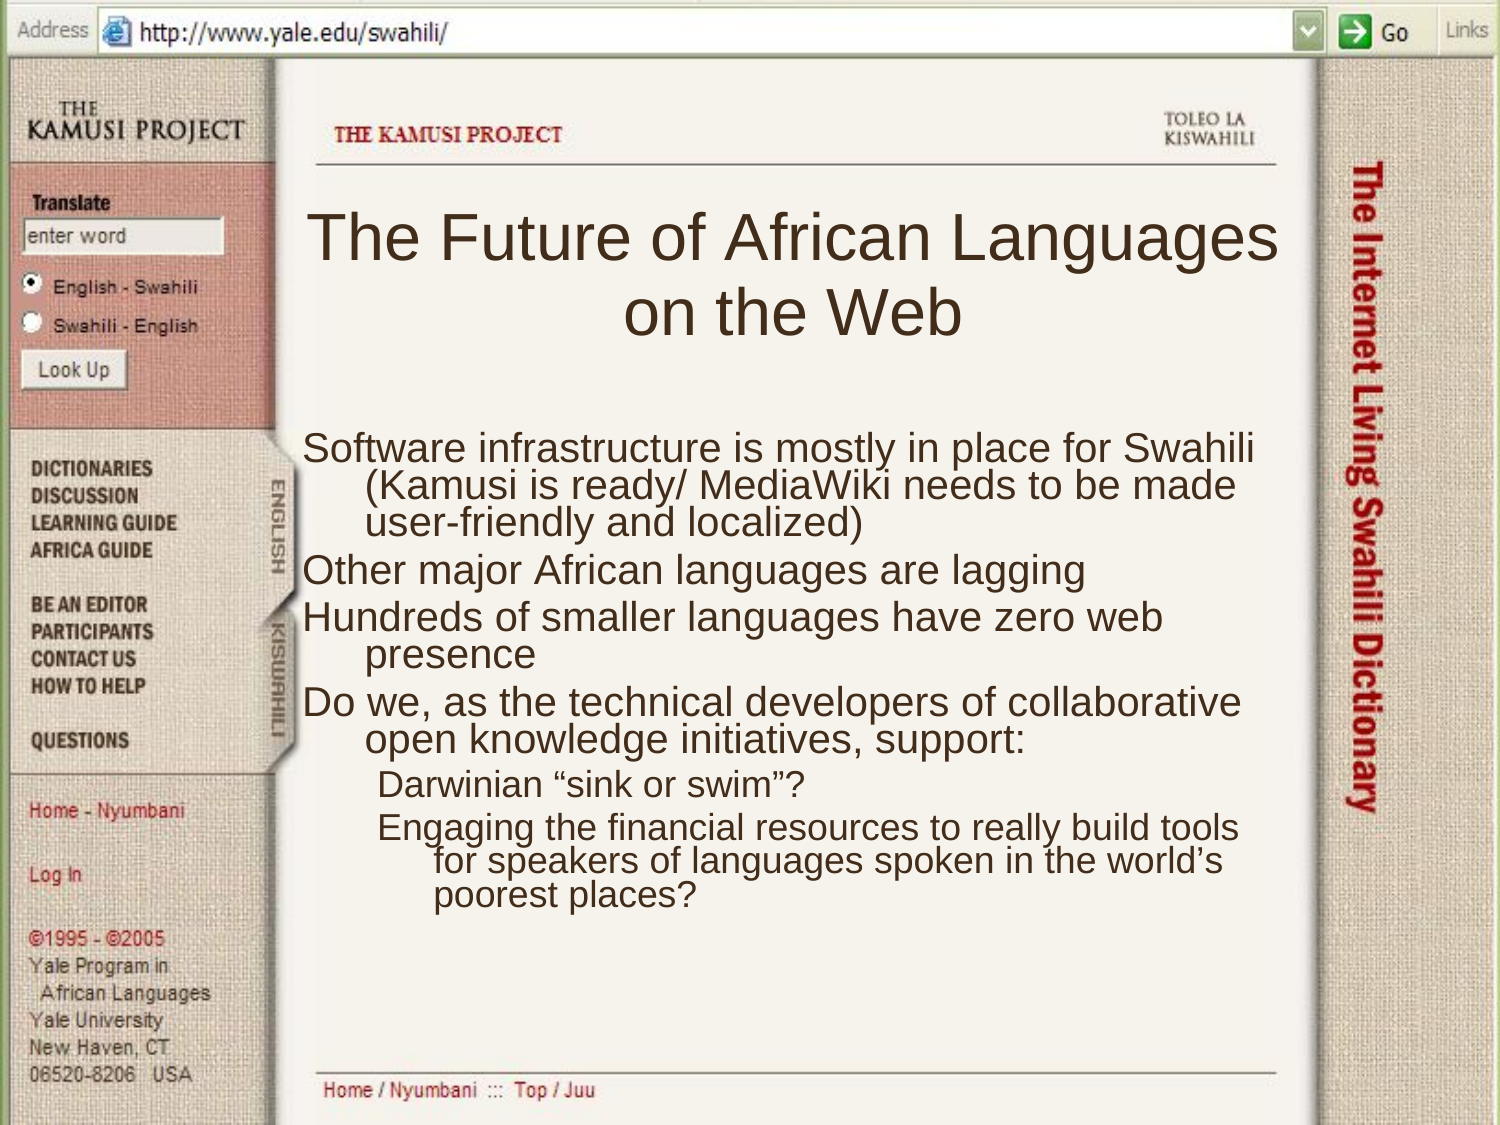

# The Future of African Languages on the Web
Software infrastructure is mostly in place for Swahili (Kamusi is ready/ MediaWiki needs to be made user-friendly and localized)
Other major African languages are lagging
Hundreds of smaller languages have zero web presence
Do we, as the technical developers of collaborative open knowledge initiatives, support:
Darwinian “sink or swim”?
Engaging the financial resources to really build tools for speakers of languages spoken in the world’s poorest places?